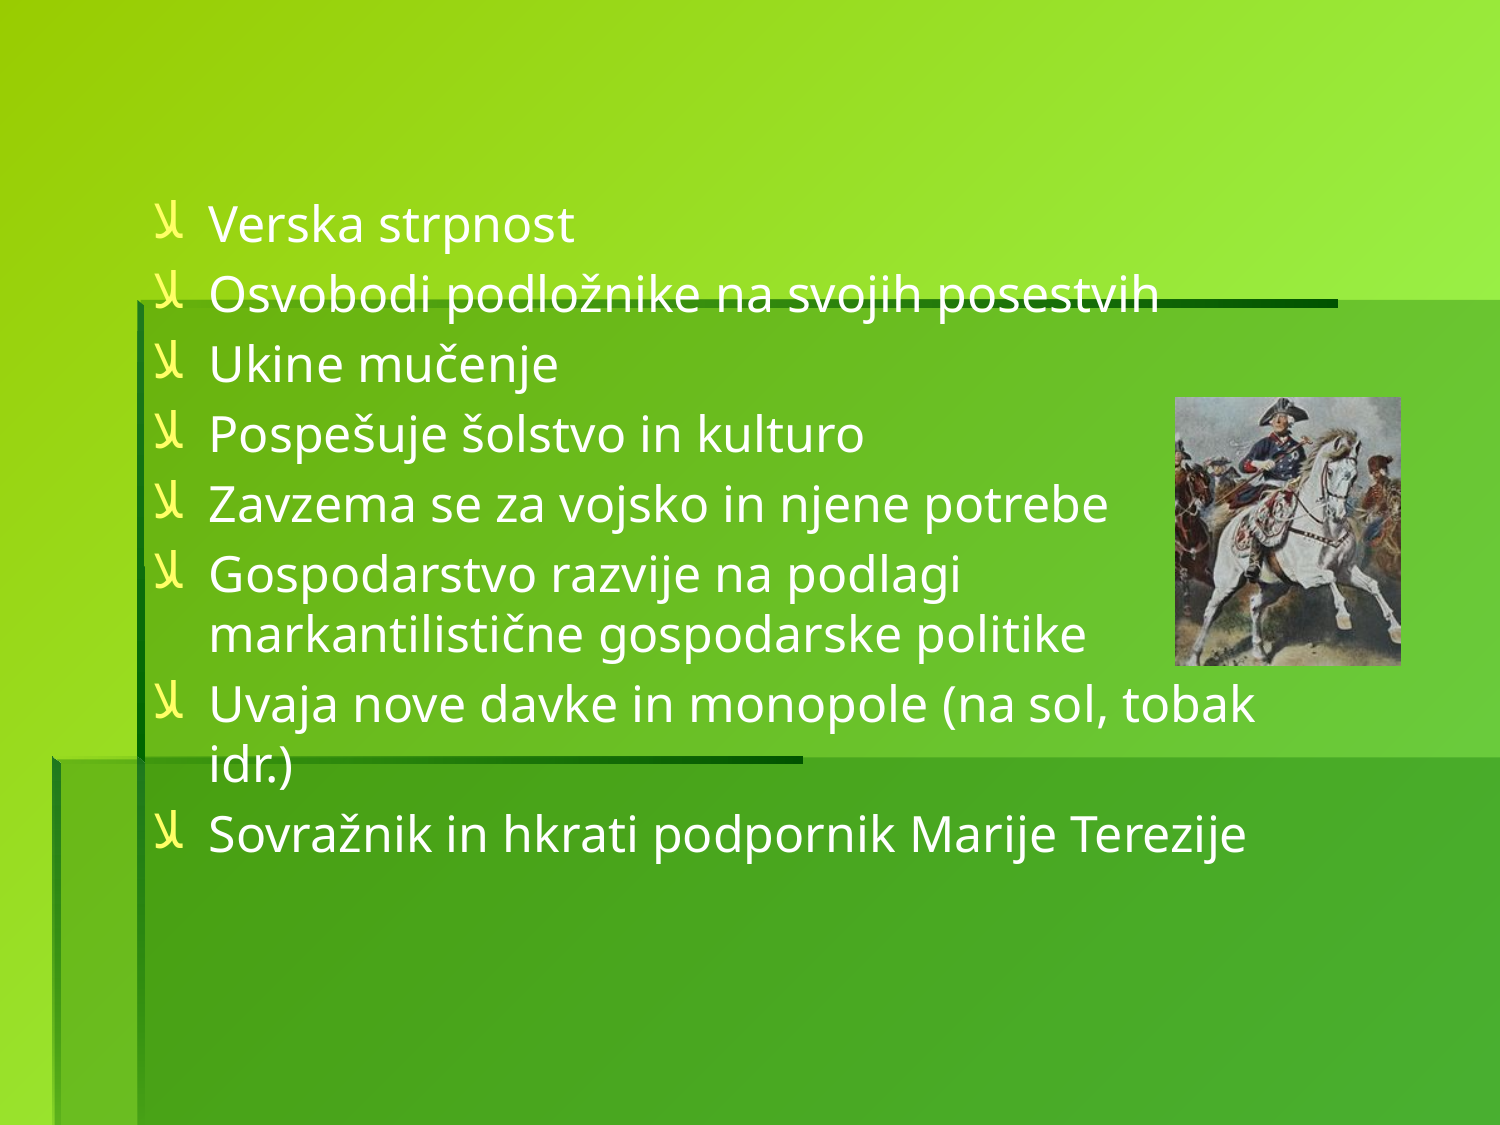

#
Verska strpnost
Osvobodi podložnike na svojih posestvih
Ukine mučenje
Pospešuje šolstvo in kulturo
Zavzema se za vojsko in njene potrebe
Gospodarstvo razvije na podlagi markantilistične gospodarske politike
Uvaja nove davke in monopole (na sol, tobak idr.)
Sovražnik in hkrati podpornik Marije Terezije